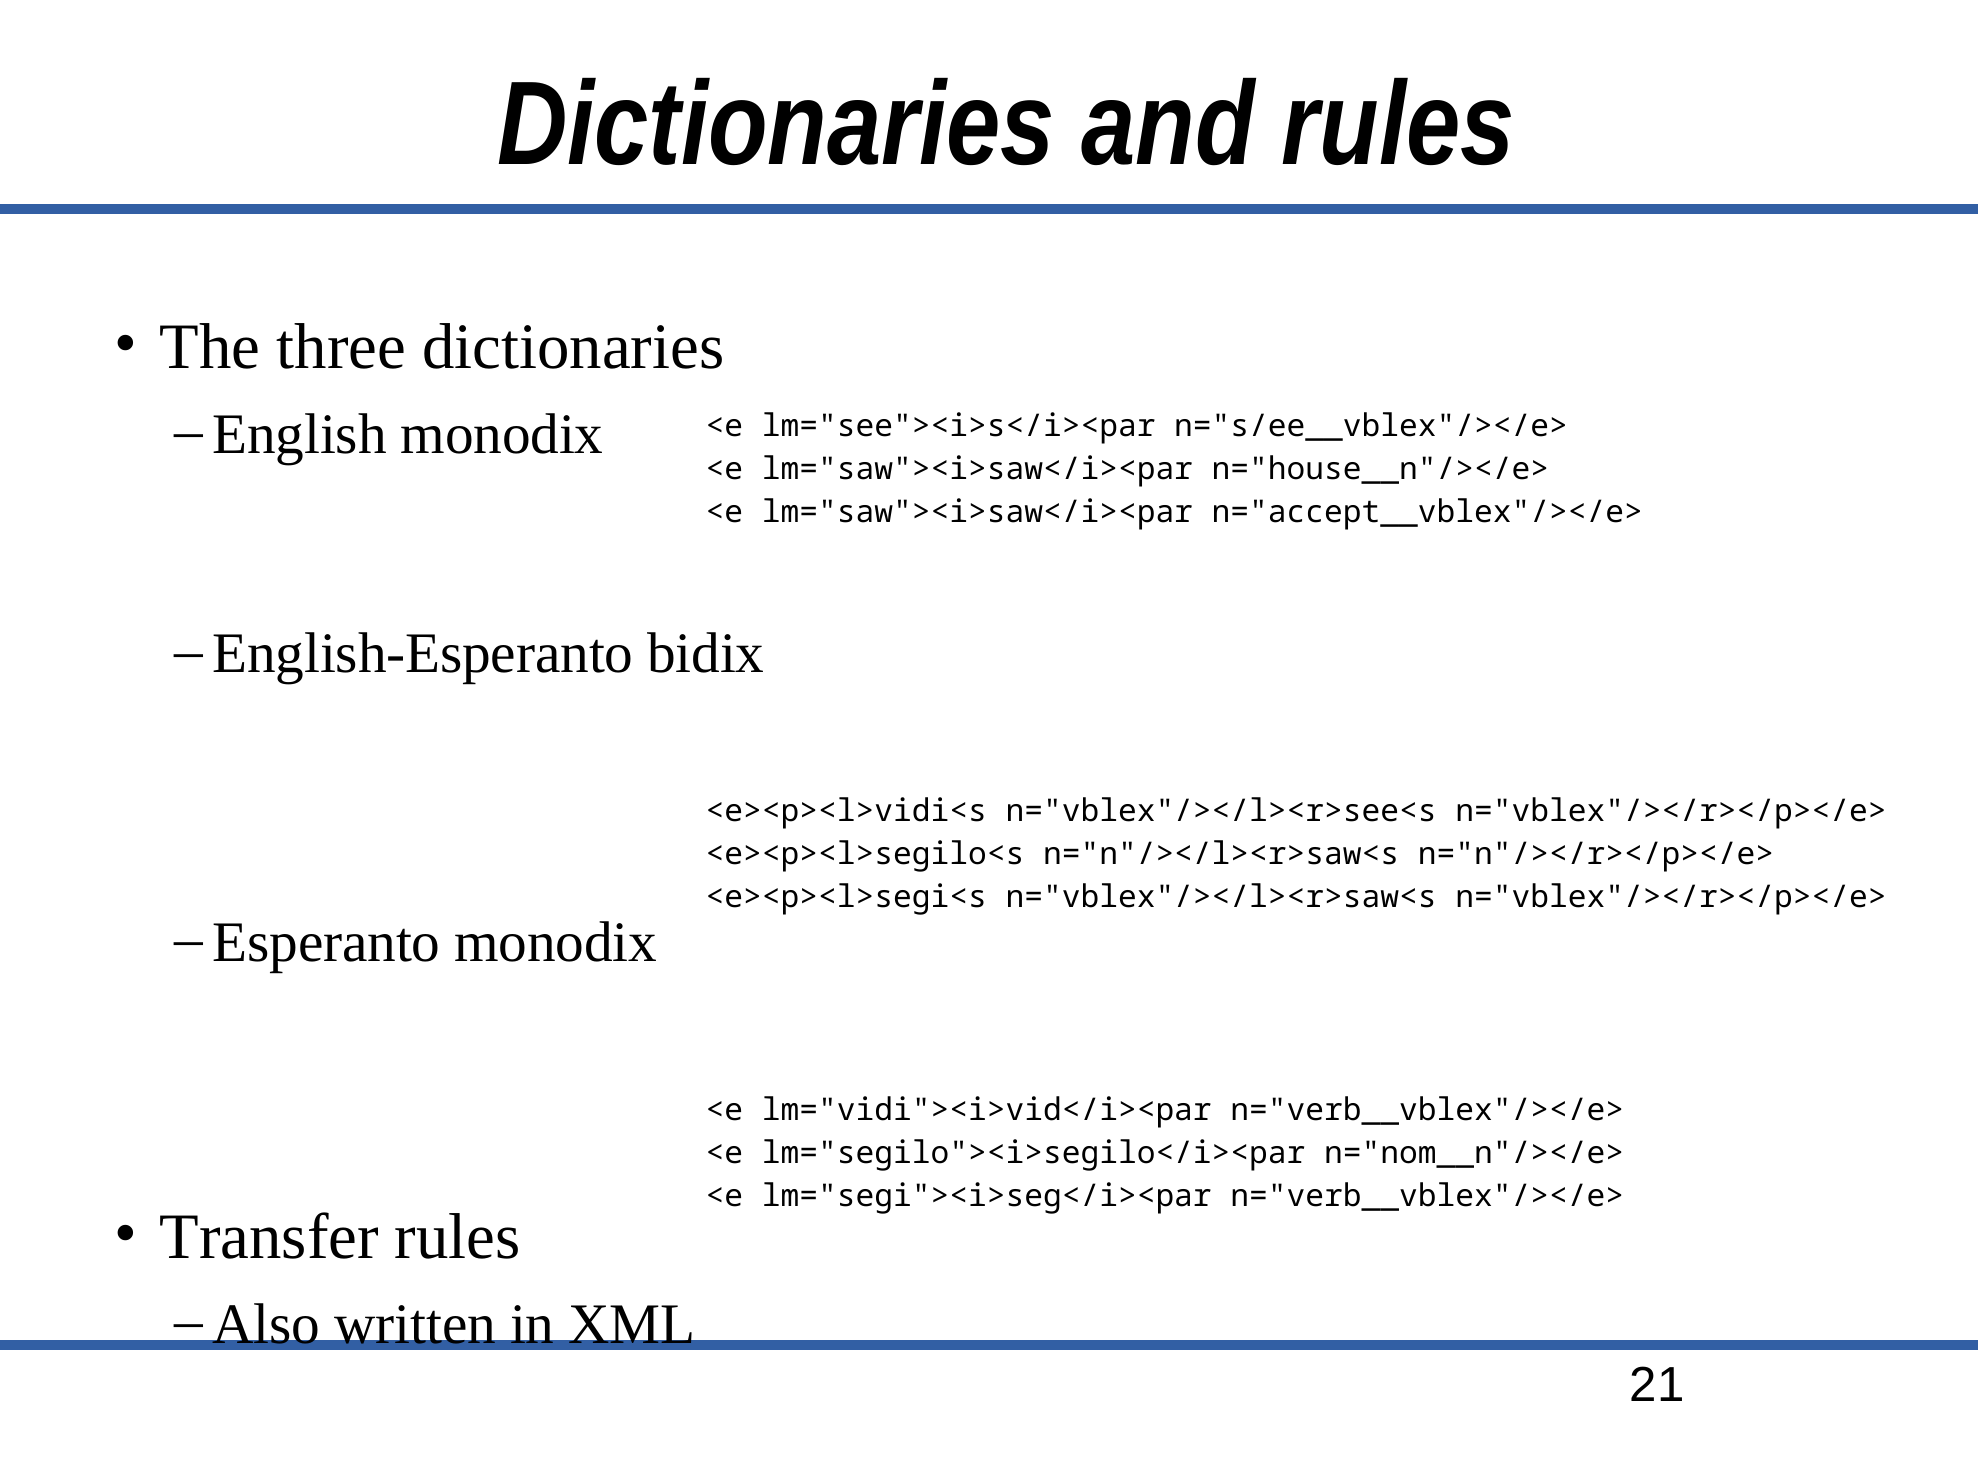

# Dictionaries and rules
The three dictionaries
English monodix
English-Esperanto bidix
Esperanto monodix
Transfer rules
Also written in XML
<e lm="see"><i>s</i><par n="s/ee__vblex"/></e>
<e lm="saw"><i>saw</i><par n="house__n"/></e>
<e lm="saw"><i>saw</i><par n="accept__vblex"/></e>
<e><p><l>vidi<s n="vblex"/></l><r>see<s n="vblex"/></r></p></e>
<e><p><l>segilo<s n="n"/></l><r>saw<s n="n"/></r></p></e>
<e><p><l>segi<s n="vblex"/></l><r>saw<s n="vblex"/></r></p></e>
<e lm="vidi"><i>vid</i><par n="verb__vblex"/></e>
<e lm="segilo"><i>segilo</i><par n="nom__n"/></e>
<e lm="segi"><i>seg</i><par n="verb__vblex"/></e>